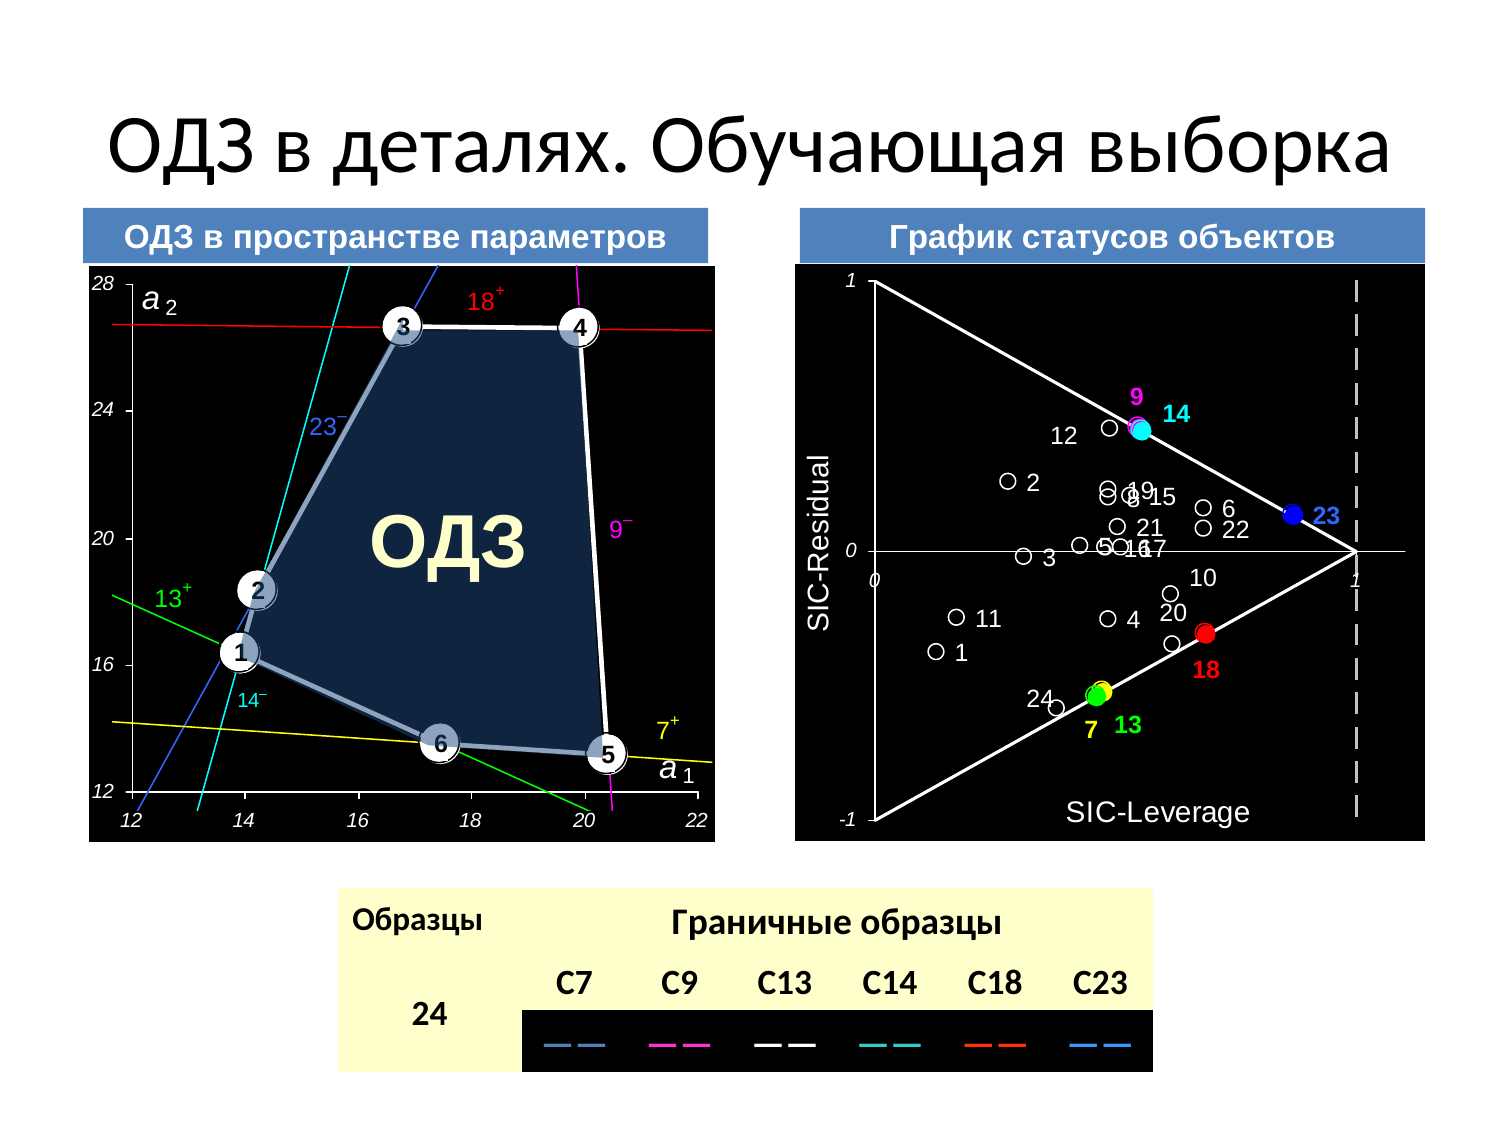

# ОДЗ в деталях. Обучающая выборка
ОДЗ в пространстве параметров
График статусов объектов
ОДЗ
| Образцы | Граничные образцы | | | | | |
| --- | --- | --- | --- | --- | --- | --- |
| 24 | C7 | C9 | C13 | C14 | C18 | C23 |
| | —— | —— | —— | —— | —— | —— |